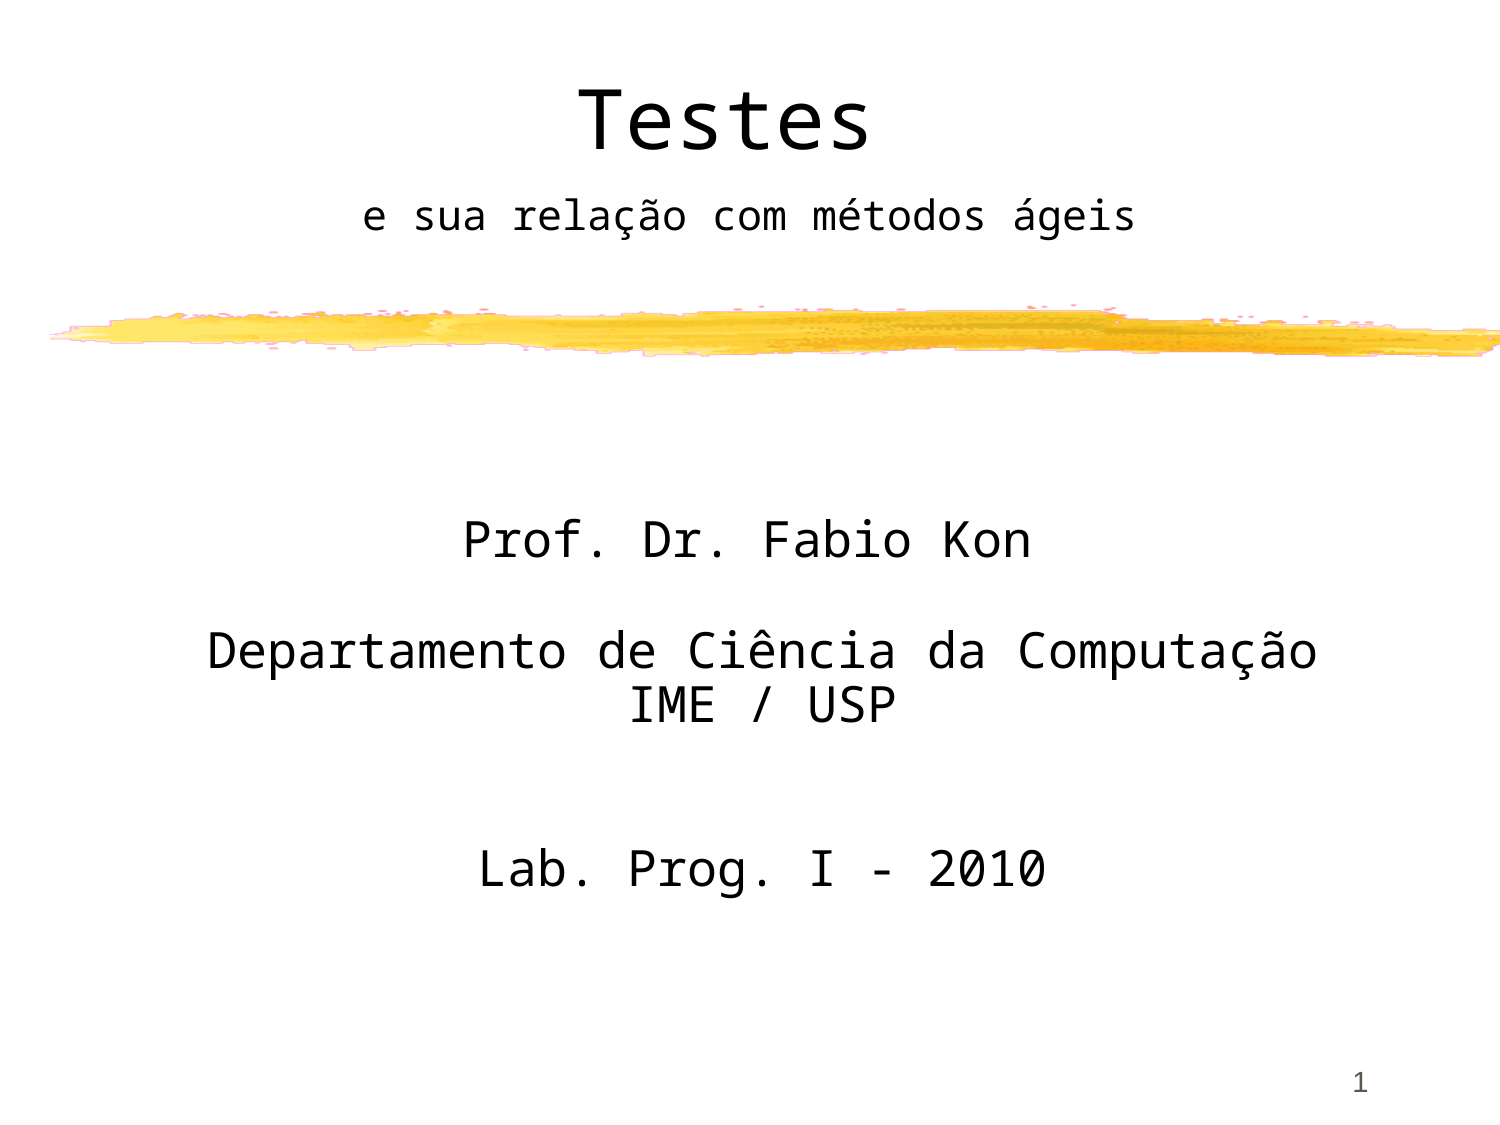

# Testes e sua relação com métodos ágeis
Prof. Dr. Fabio Kon
Departamento de Ciência da Computação
IME / USP
Lab. Prog. I - 2010
1